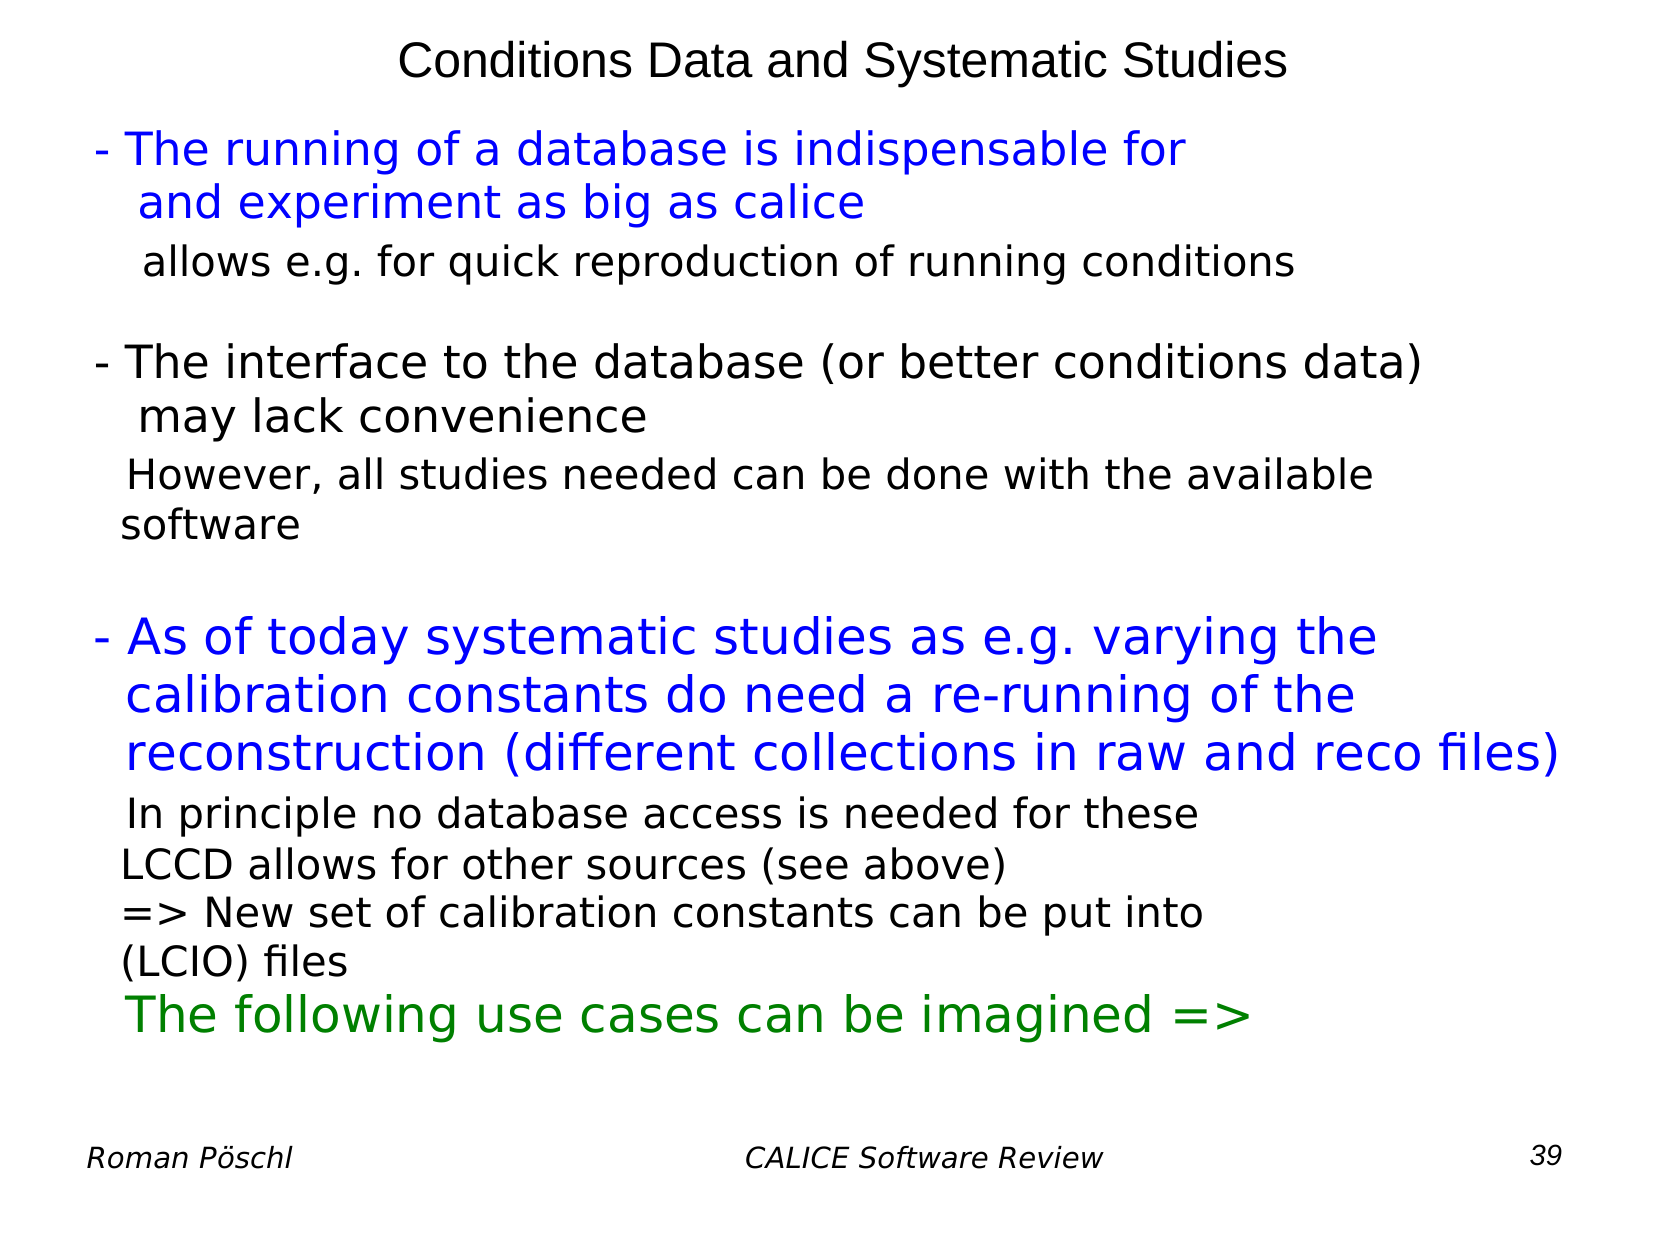

Conditions Data and Systematic Studies
- The running of a database is indispensable for
 and experiment as big as calice
 allows e.g. for quick reproduction of running conditions
- The interface to the database (or better conditions data)
 may lack convenience
 However, all studies needed can be done with the available
 software
- As of today systematic studies as e.g. varying the
 calibration constants do need a re-running of the
 reconstruction (different collections in raw and reco files)
 In principle no database access is needed for these
 LCCD allows for other sources (see above)
 => New set of calibration constants can be put into
 (LCIO) files
 The following use cases can be imagined =>